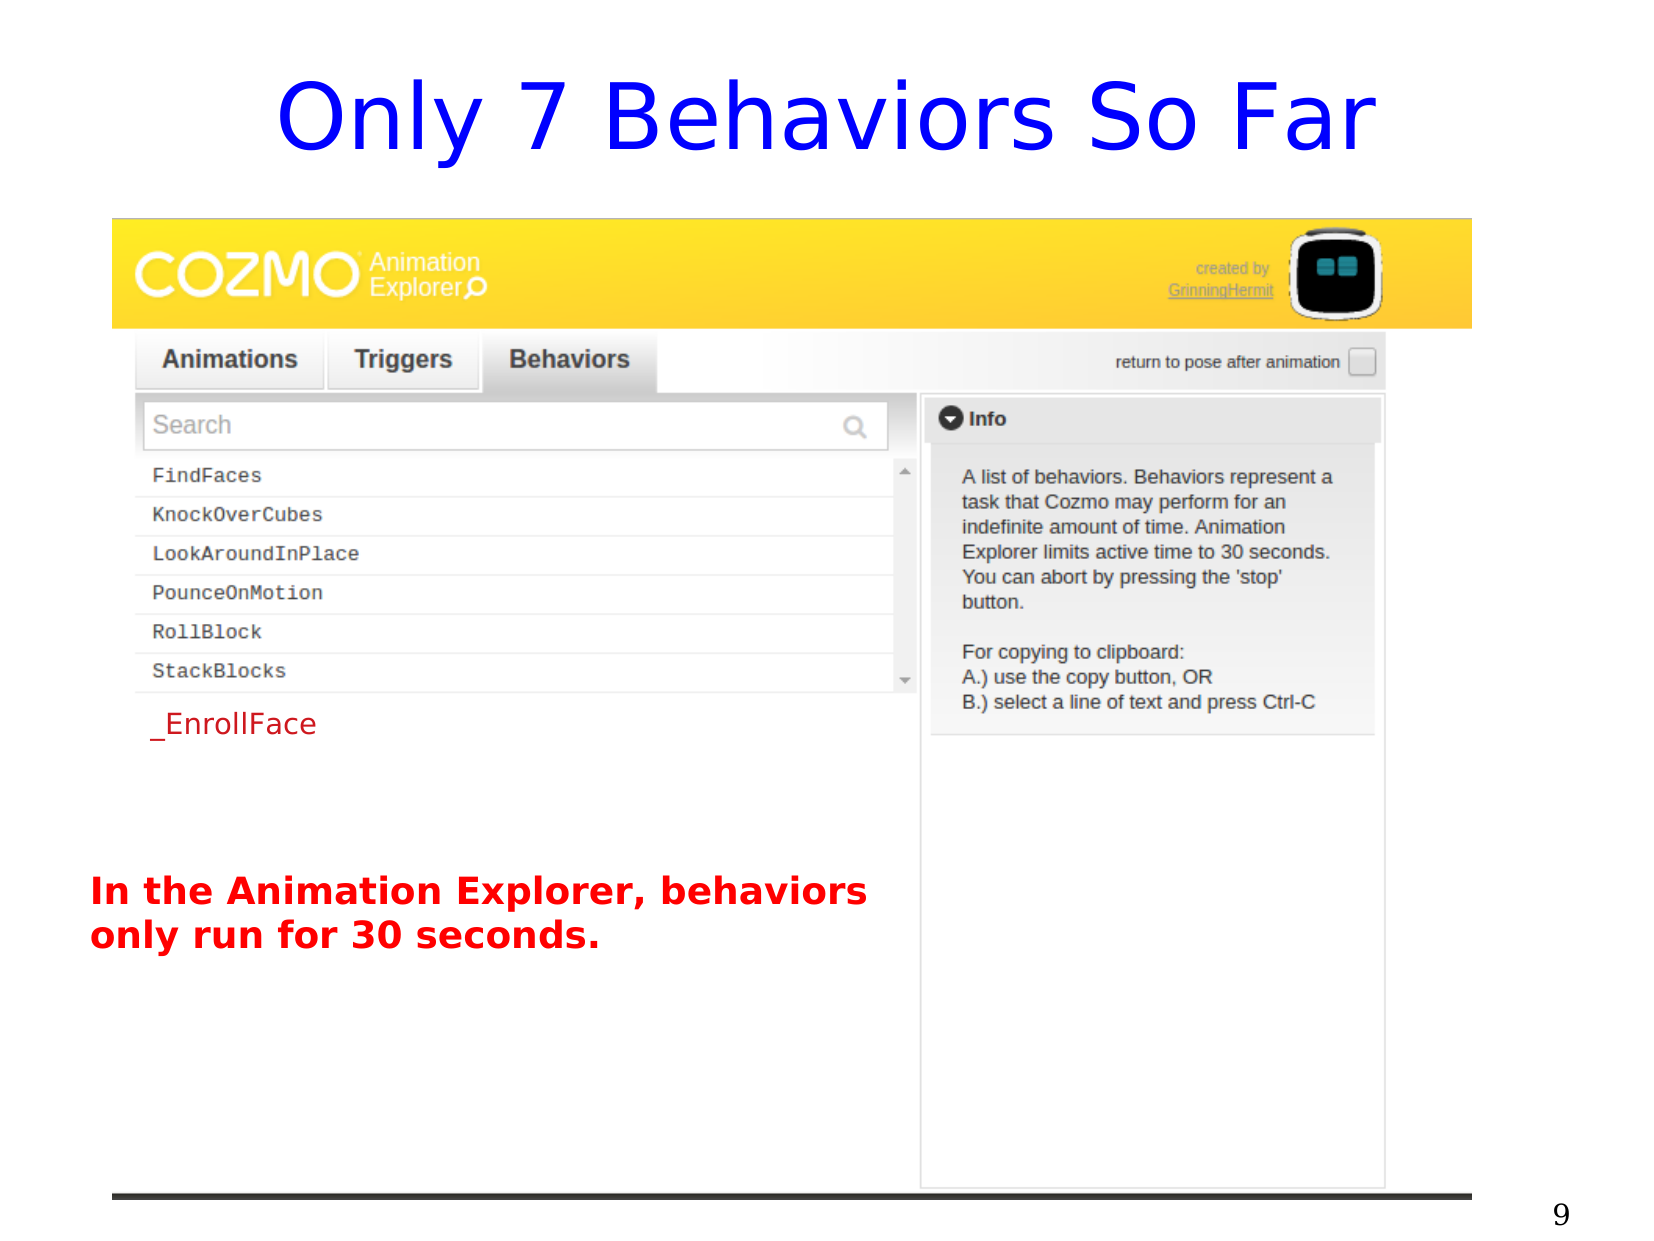

# Only 7 Behaviors So Far
_EnrollFace
In the Animation Explorer, behaviors only run for 30 seconds.
9